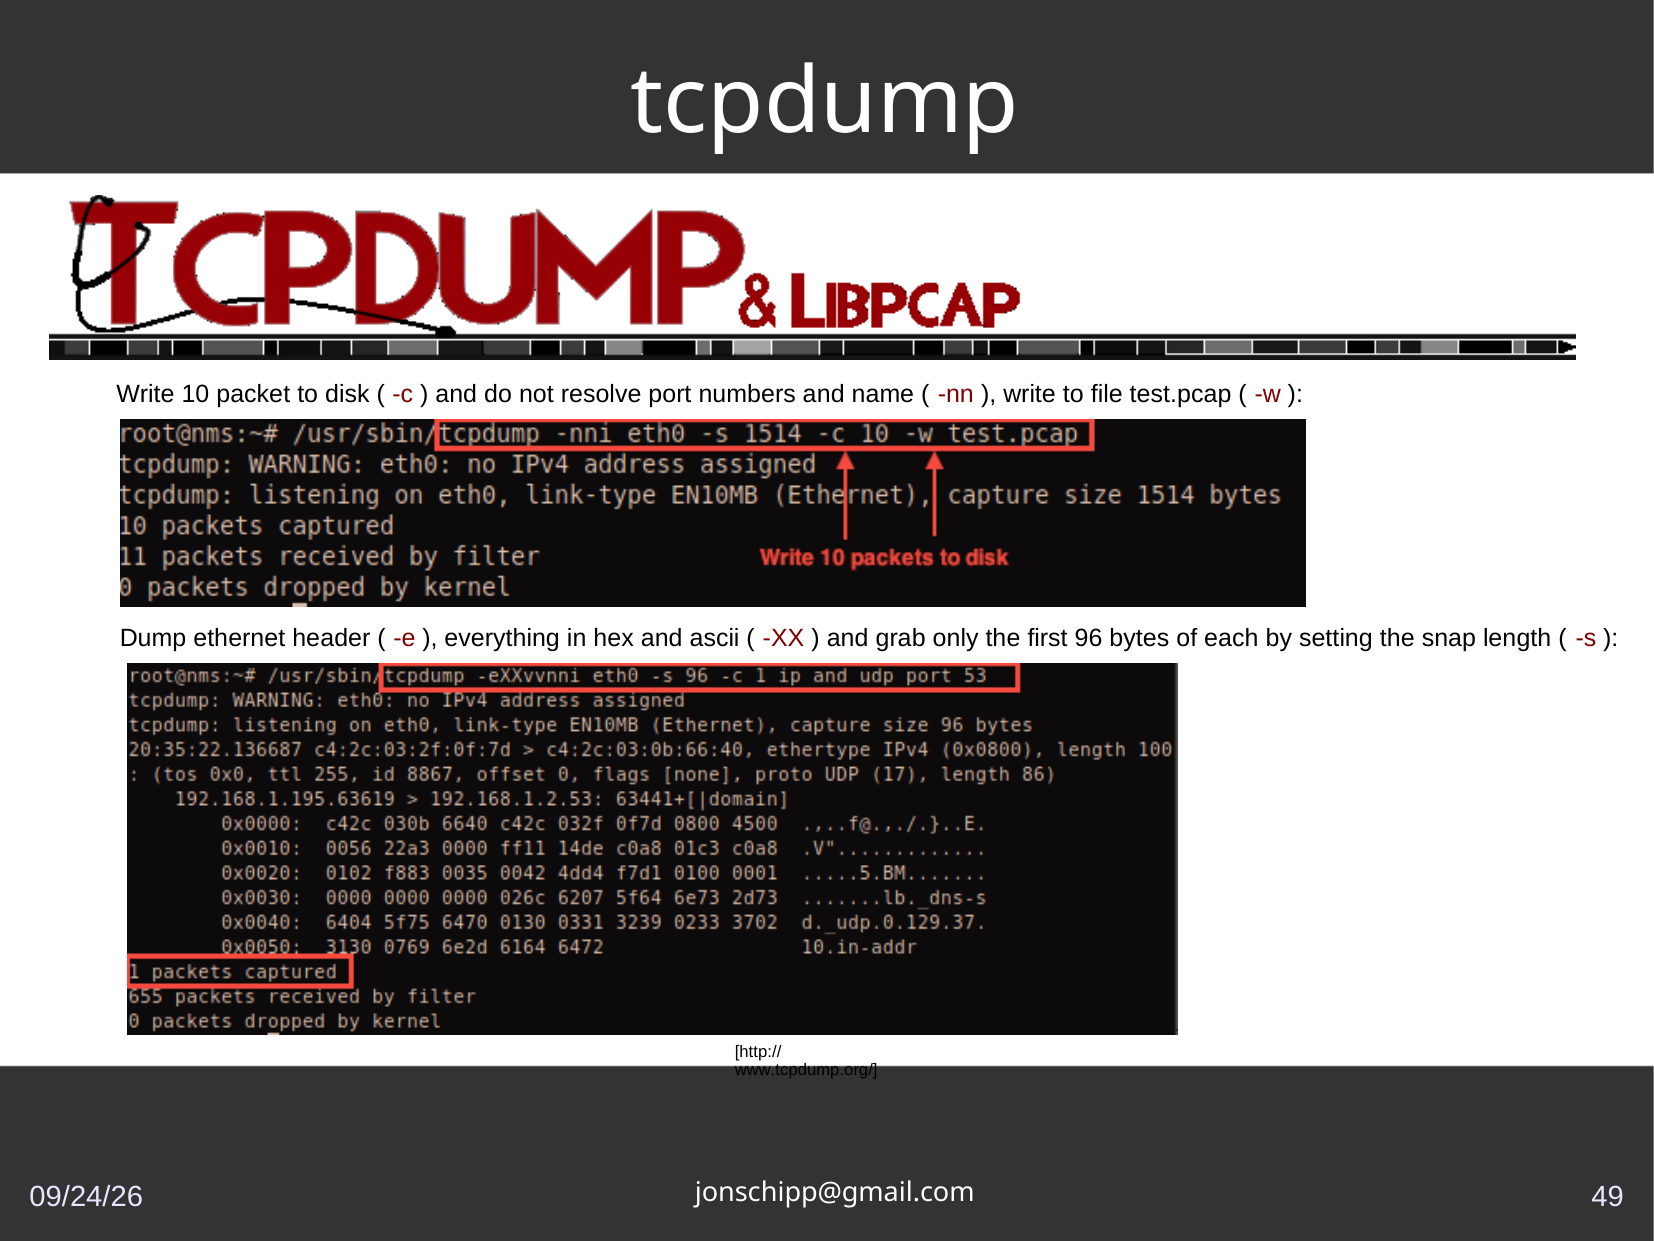

tcpdump
Write 10 packet to disk ( -c ) and do not resolve port numbers and name ( -nn ), write to file test.pcap ( -w ):
Dump ethernet header ( -e ), everything in hex and ascii ( -XX ) and grab only the first 96 bytes of each by setting the snap length ( -s ):
[http://www.tcpdump.org/]
jonschipp@gmail.com